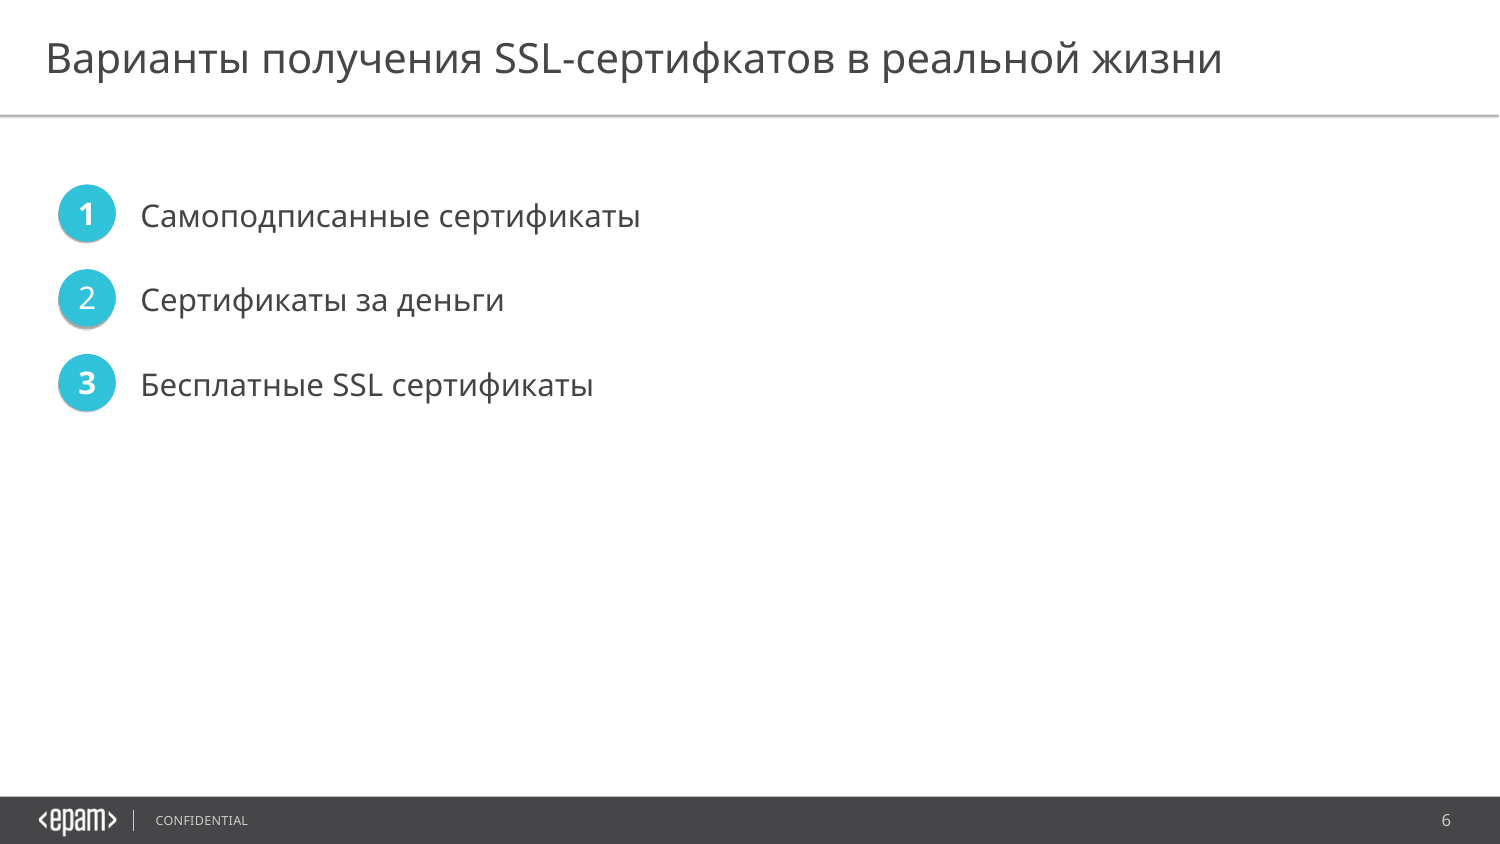

# Варианты получения SSL-сертифкатов в реальной жизни
1
Самоподписанные сертификаты
2
Сертификаты за деньги
3
Бесплатные SSL сертификаты